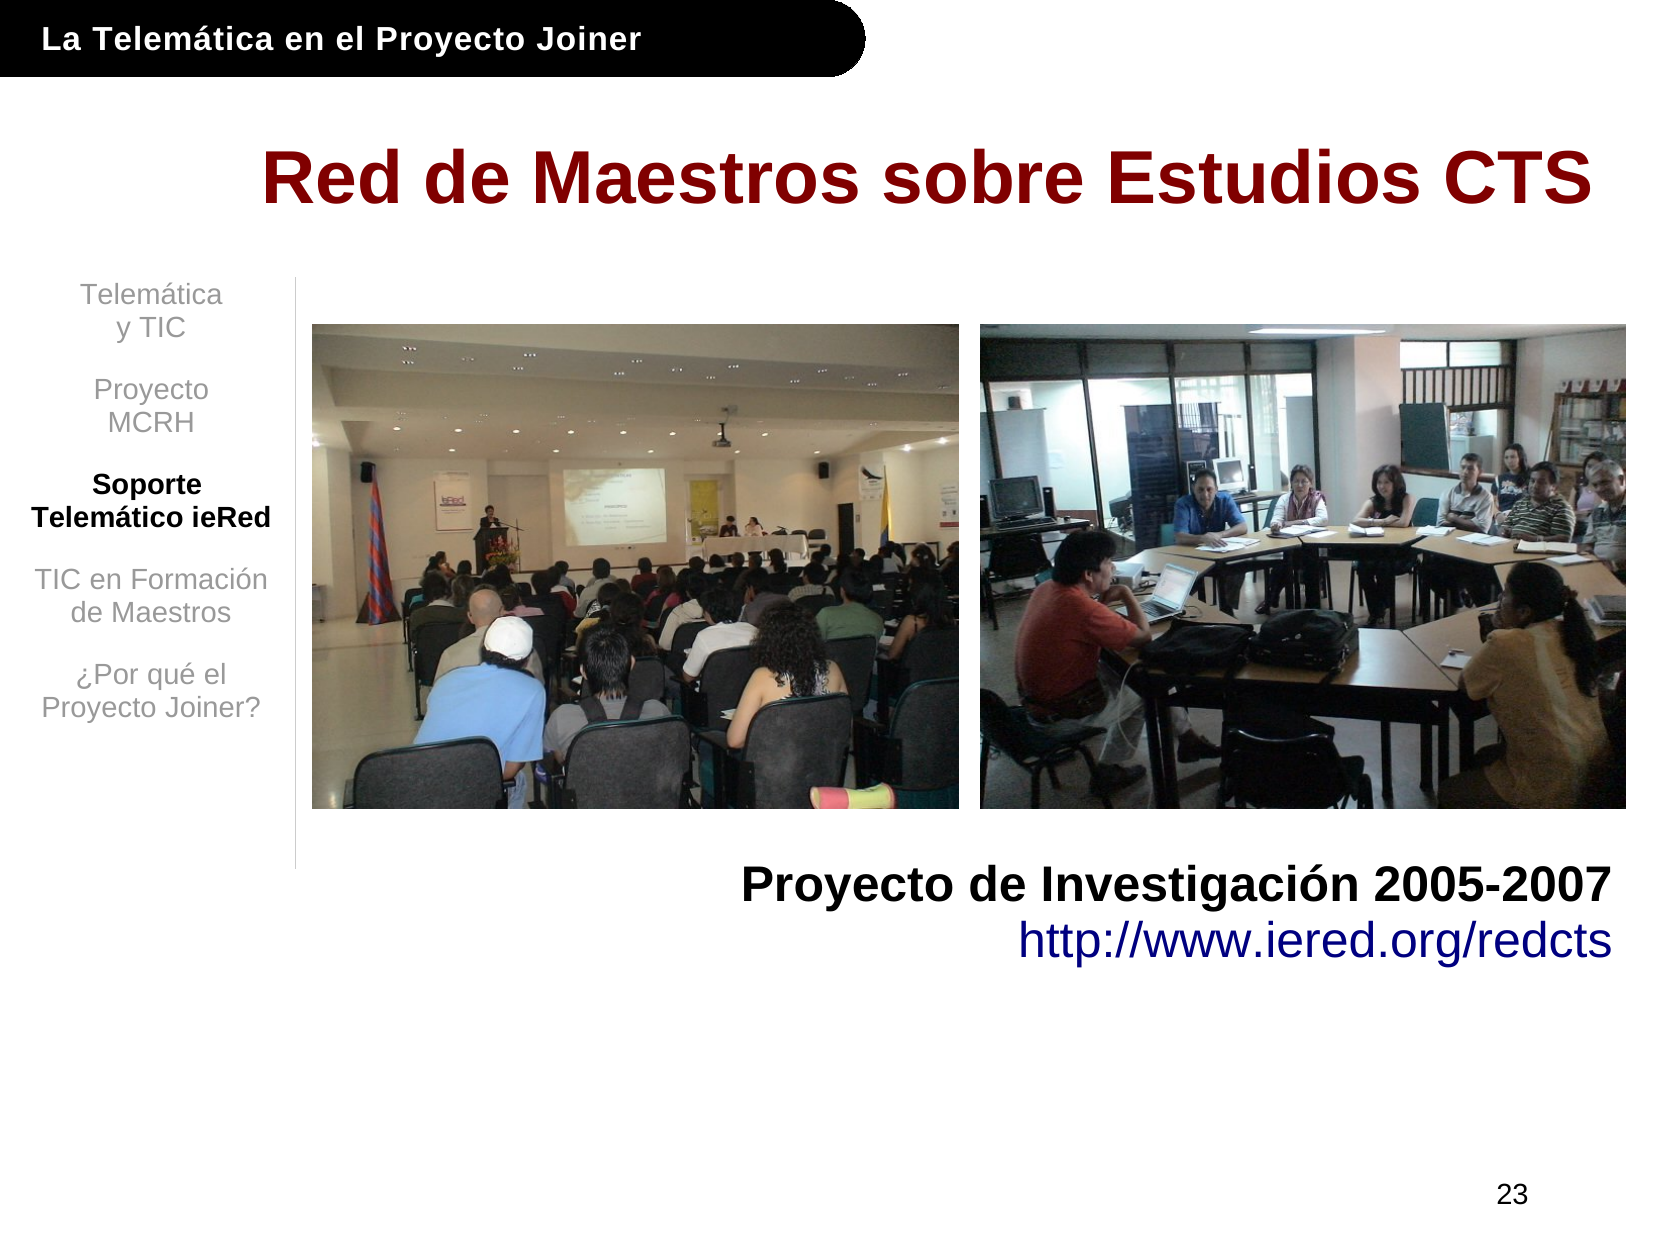

# Red de Maestros sobre Estudios CTS
Telemática
y TIC
Proyecto
MCRH
Soporte
Telemático ieRed
TIC en Formación de Maestros
¿Por qué el Proyecto Joiner?
Proyecto de Investigación 2005-2007
http://www.iered.org/redcts